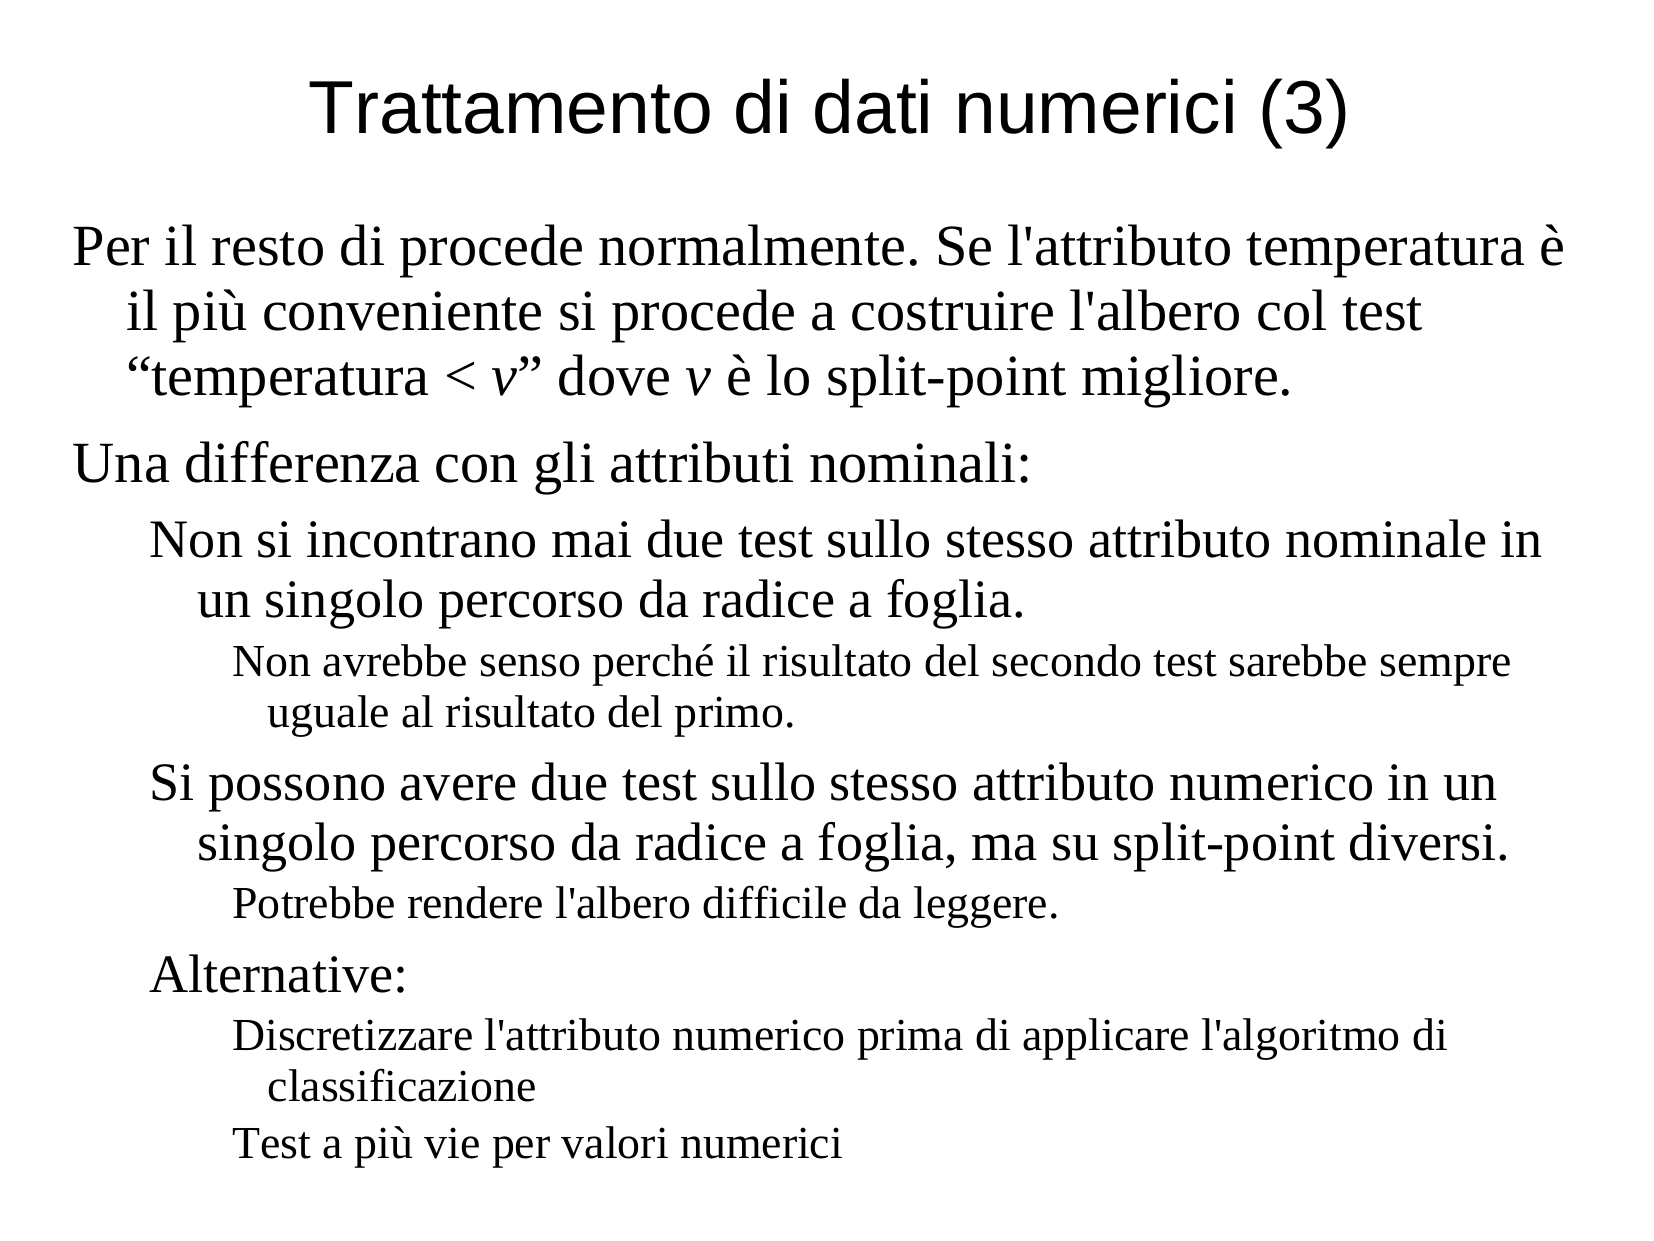

# Trattamento di dati numerici (3)
Per il resto di procede normalmente. Se l'attributo temperatura è il più conveniente si procede a costruire l'albero col test “temperatura < v” dove v è lo split-point migliore.
Una differenza con gli attributi nominali:
Non si incontrano mai due test sullo stesso attributo nominale in un singolo percorso da radice a foglia.
Non avrebbe senso perché il risultato del secondo test sarebbe sempre uguale al risultato del primo.
Si possono avere due test sullo stesso attributo numerico in un singolo percorso da radice a foglia, ma su split-point diversi.
Potrebbe rendere l'albero difficile da leggere.
Alternative:
Discretizzare l'attributo numerico prima di applicare l'algoritmo di classificazione
Test a più vie per valori numerici